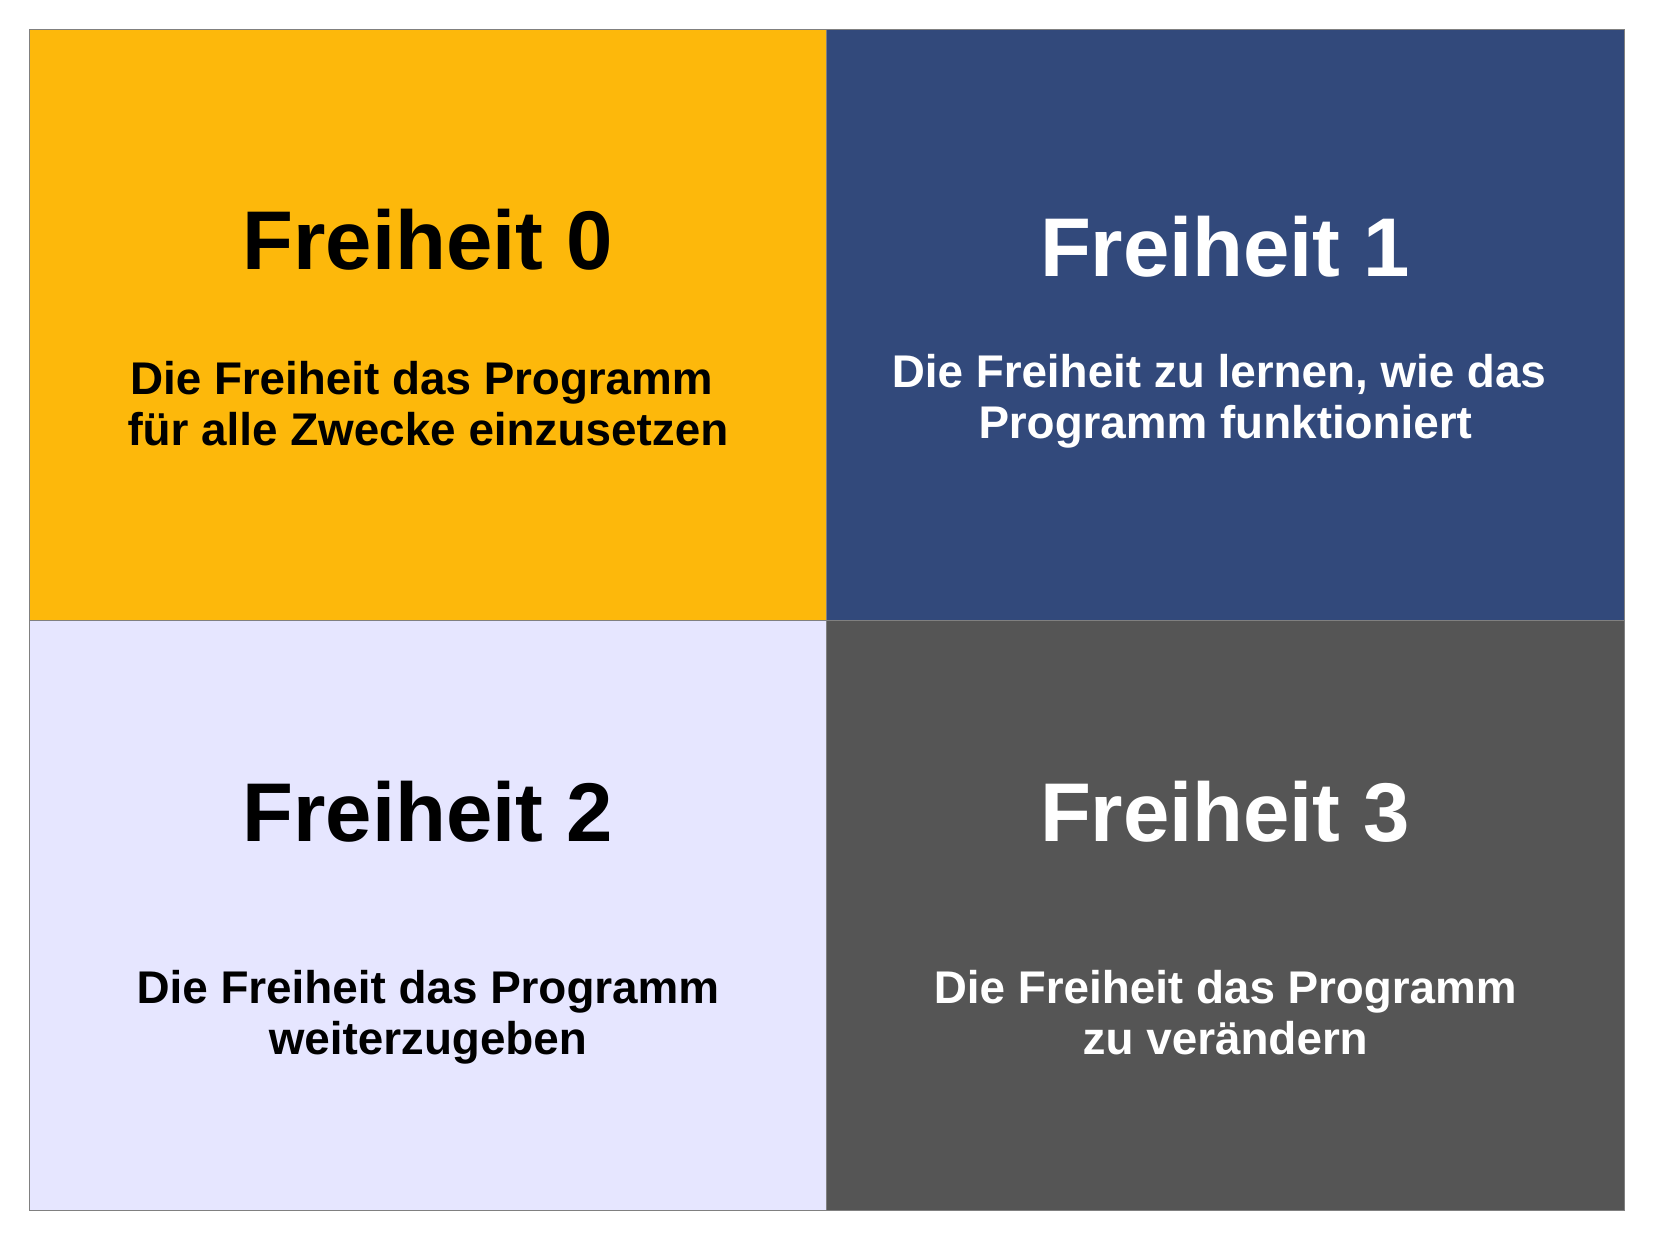

Freiheit 0
Die Freiheit das Programm
für alle Zwecke einzusetzen
Freiheit 1
Die Freiheit zu lernen, wie das
Programm funktioniert
Freiheit 2
Die Freiheit das Programm
weiterzugeben
Freiheit 3
Die Freiheit das Programm
zu verändern